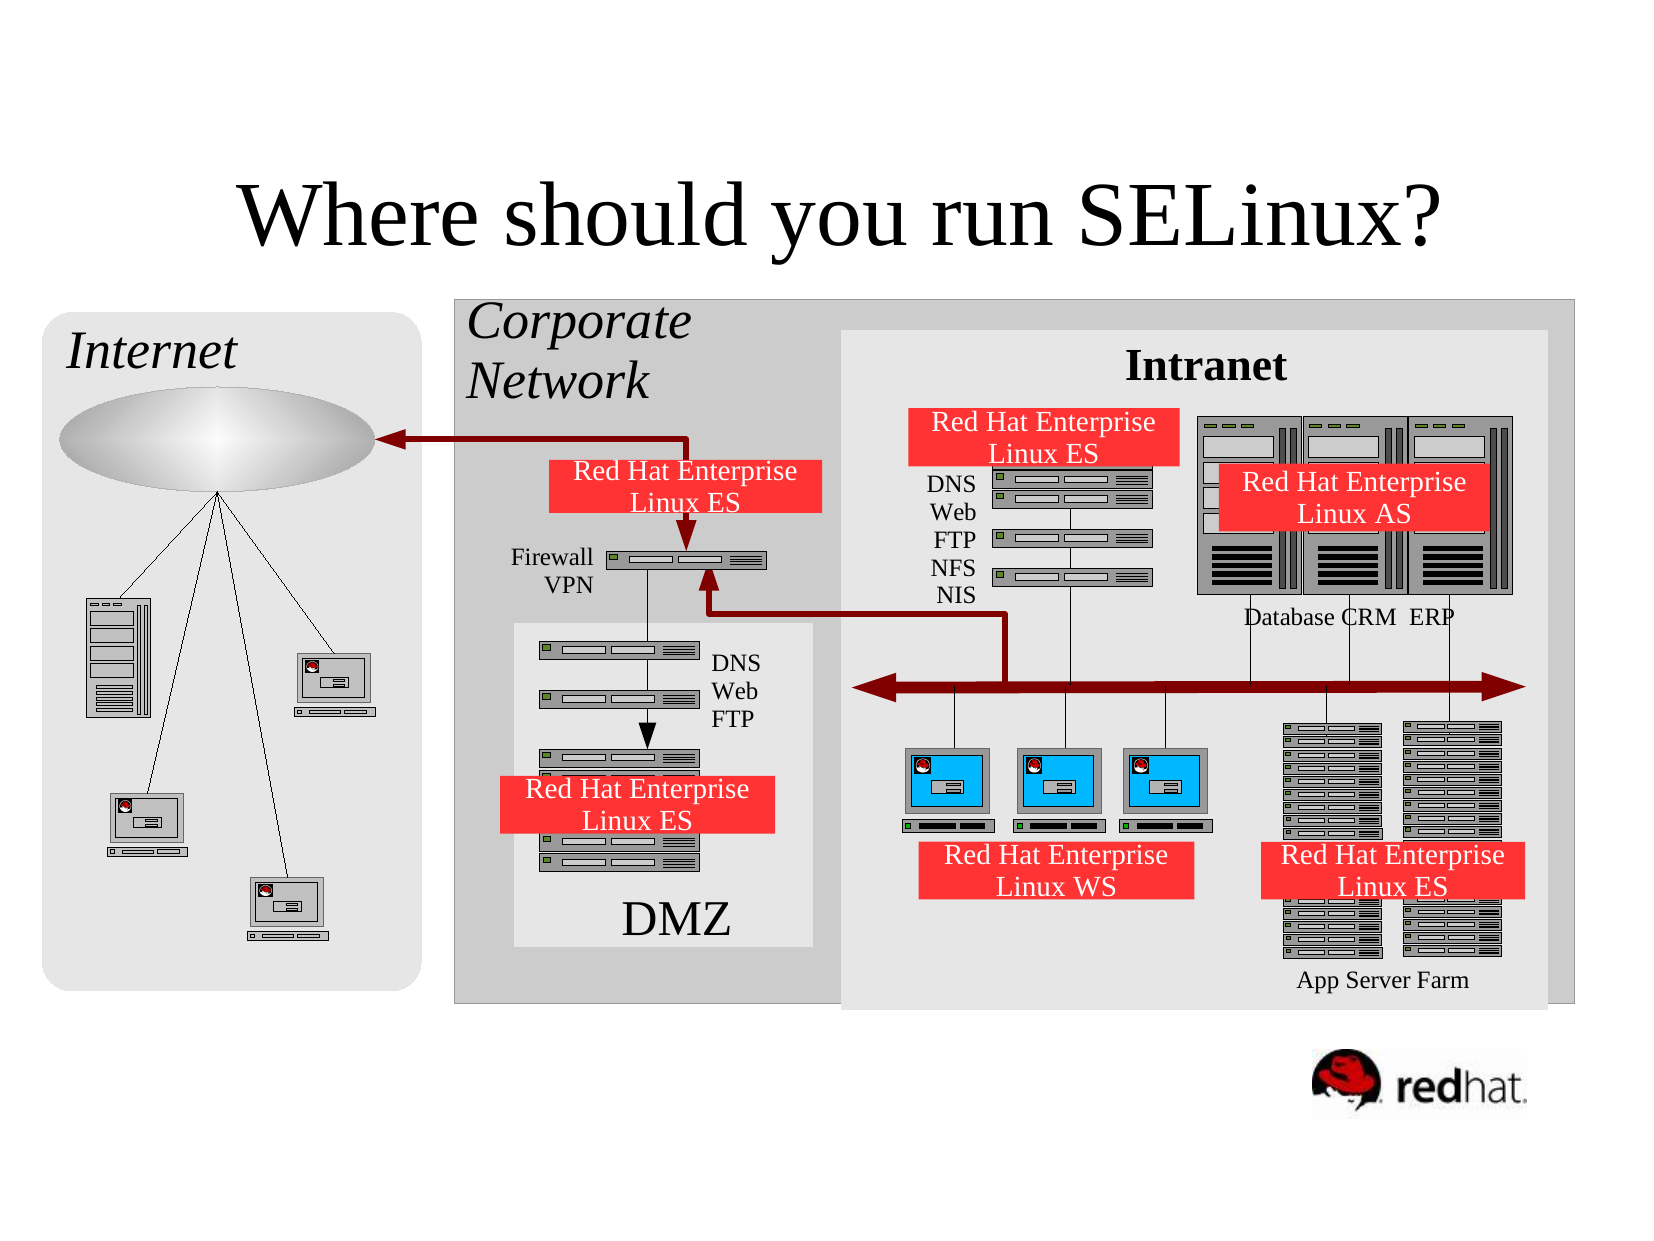

# Where should you run SELinux?
Corporate
Network
Internet
Intranet
Red Hat Enterprise
Linux ES
Red Hat Enterprise
Linux ES
Red Hat Enterprise
Linux AS
DNS
Web
FTP
NFS
NIS
Firewall
VPN
Database CRM ERP
DNS
Web
FTP
Red Hat Enterprise
Linux ES
Red Hat Enterprise
Linux WS
Red Hat Enterprise
Linux ES
DMZ
App Server Farm